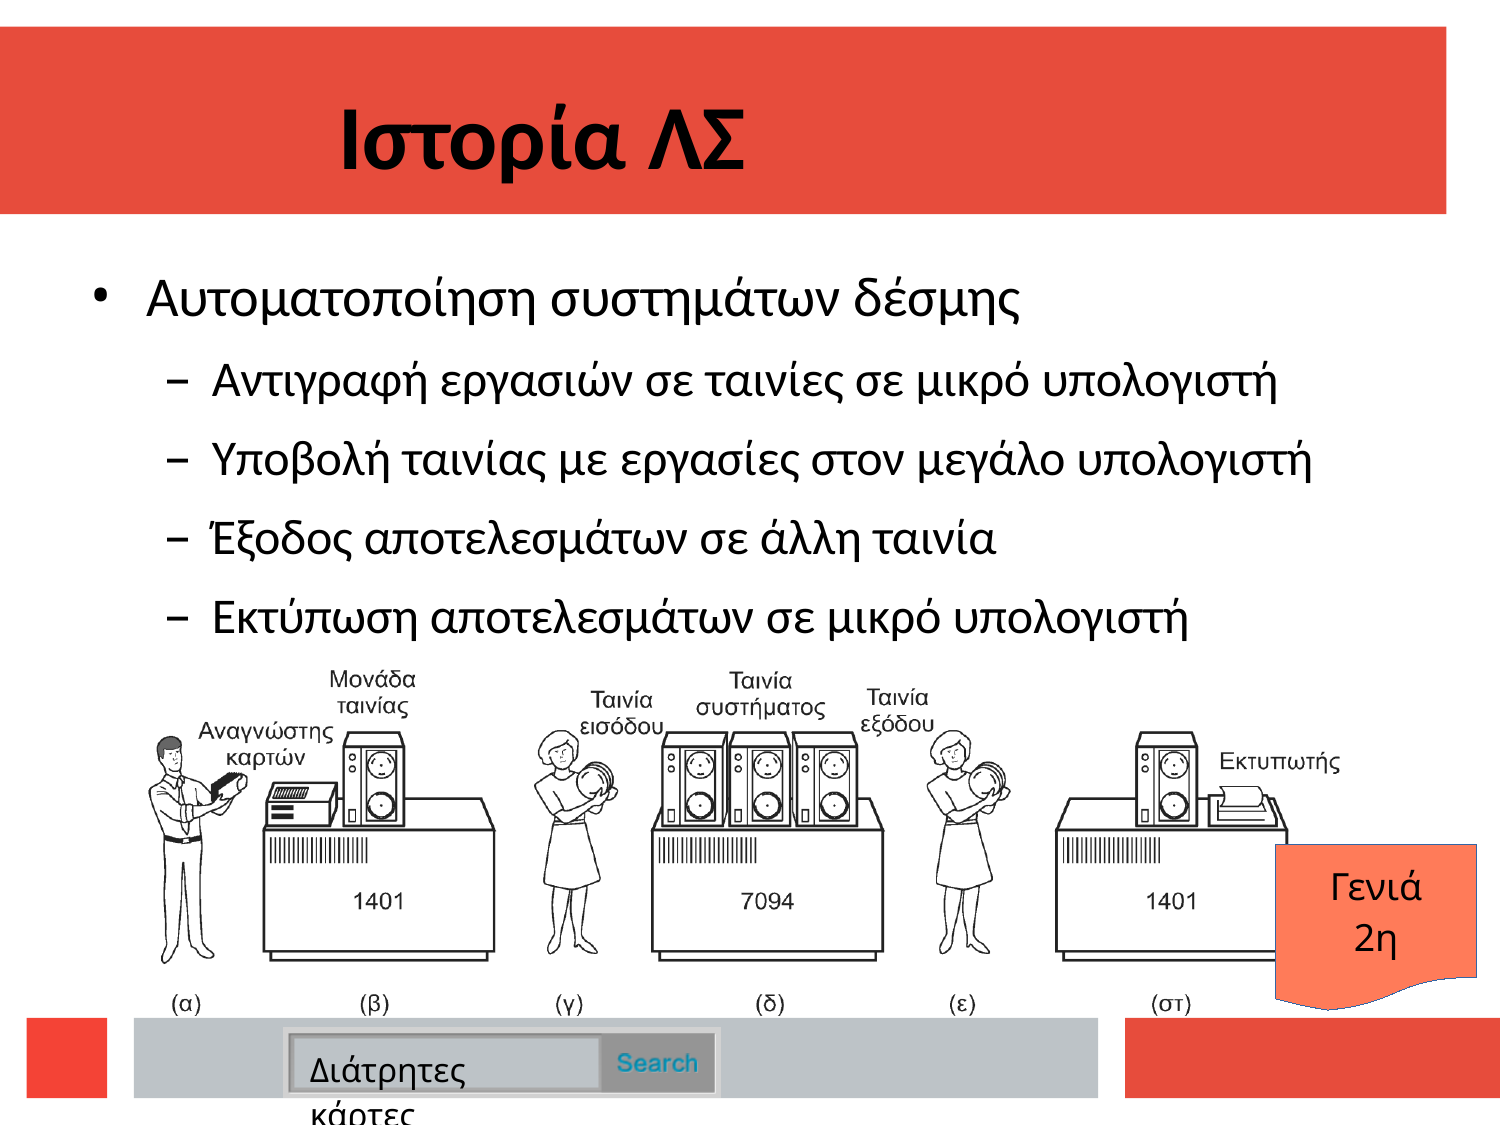

# Ιστορία ΛΣ
Αυτοματοποίηση συστημάτων δέσμης
Αντιγραφή εργασιών σε ταινίες σε μικρό υπολογιστή
Υποβολή ταινίας με εργασίες στον μεγάλο υπολογιστή
Έξοδος αποτελεσμάτων σε άλλη ταινία
Εκτύπωση αποτελεσμάτων σε μικρό υπολογιστή
Γενιά
2η
Διάτρητες κάρτες